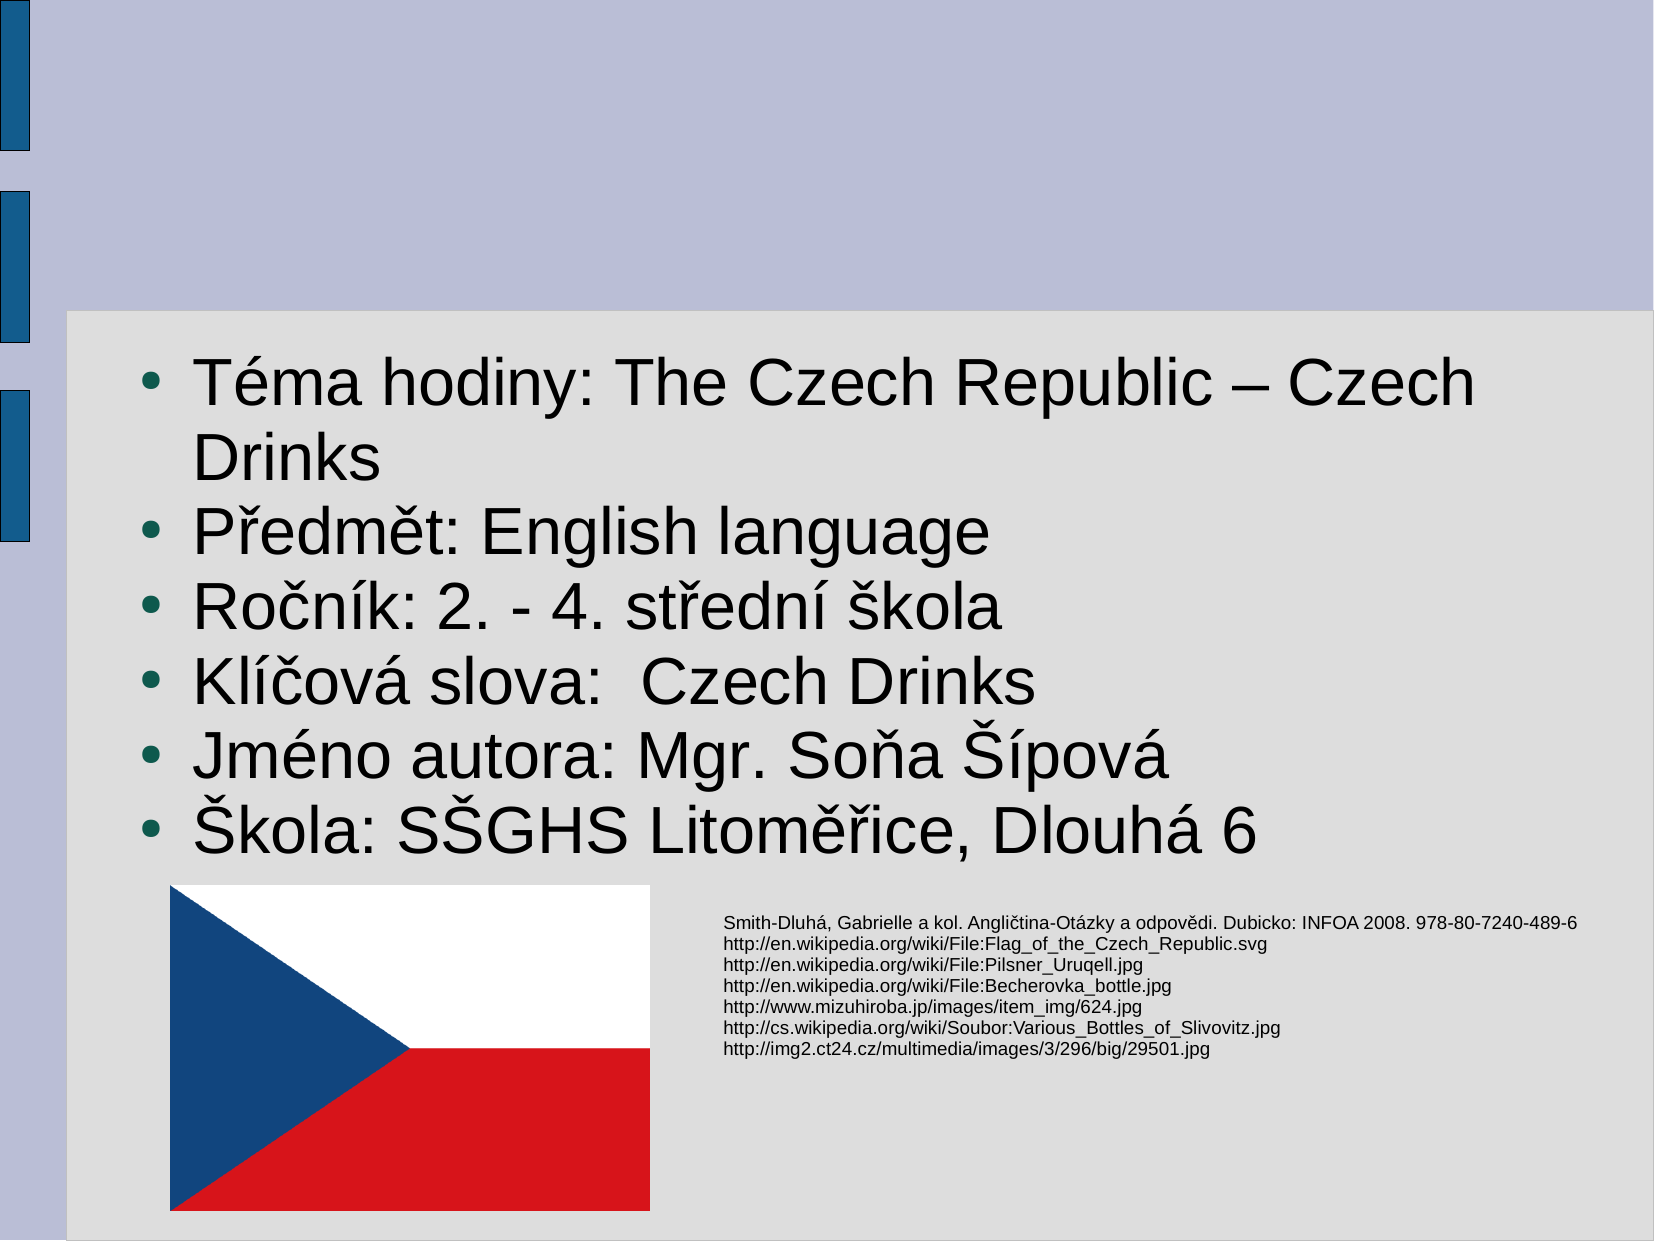

# Téma hodiny: The Czech Republic – Czech Drinks
Předmět: English language
Ročník: 2. - 4. střední škola
Klíčová slova: Czech Drinks
Jméno autora: Mgr. Soňa Šípová
Škola: SŠGHS Litoměřice, Dlouhá 6
Smith-Dluhá, Gabrielle a kol. Angličtina-Otázky a odpovědi. Dubicko: INFOA 2008. 978-80-7240-489-6
http://en.wikipedia.org/wiki/File:Flag_of_the_Czech_Republic.svg
http://en.wikipedia.org/wiki/File:Pilsner_Uruqell.jpg
http://en.wikipedia.org/wiki/File:Becherovka_bottle.jpg
http://www.mizuhiroba.jp/images/item_img/624.jpg
http://cs.wikipedia.org/wiki/Soubor:Various_Bottles_of_Slivovitz.jpg
http://img2.ct24.cz/multimedia/images/3/296/big/29501.jpg